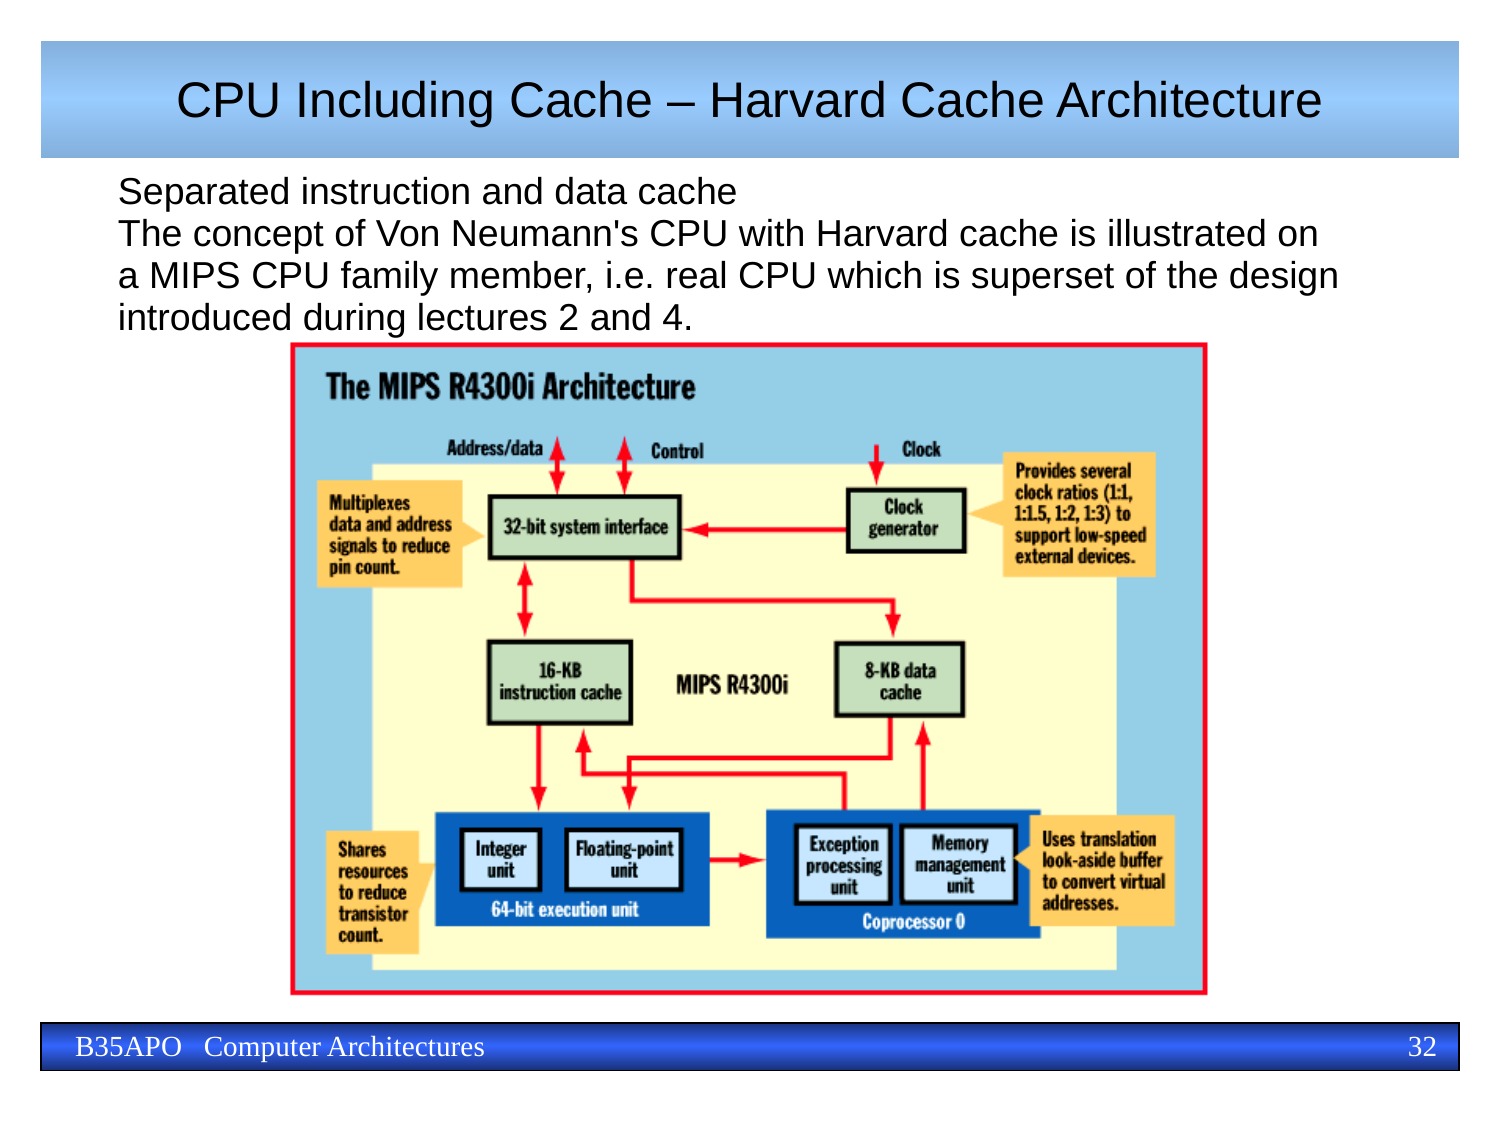

# CPU Including Cache – Harvard Cache Architecture
Separated instruction and data cache
The concept of Von Neumann's CPU with Harvard cache is illustrated on a MIPS CPU family member, i.e. real CPU which is superset of the design introduced during lectures 2 and 4.
B35APO Computer Architectures
32